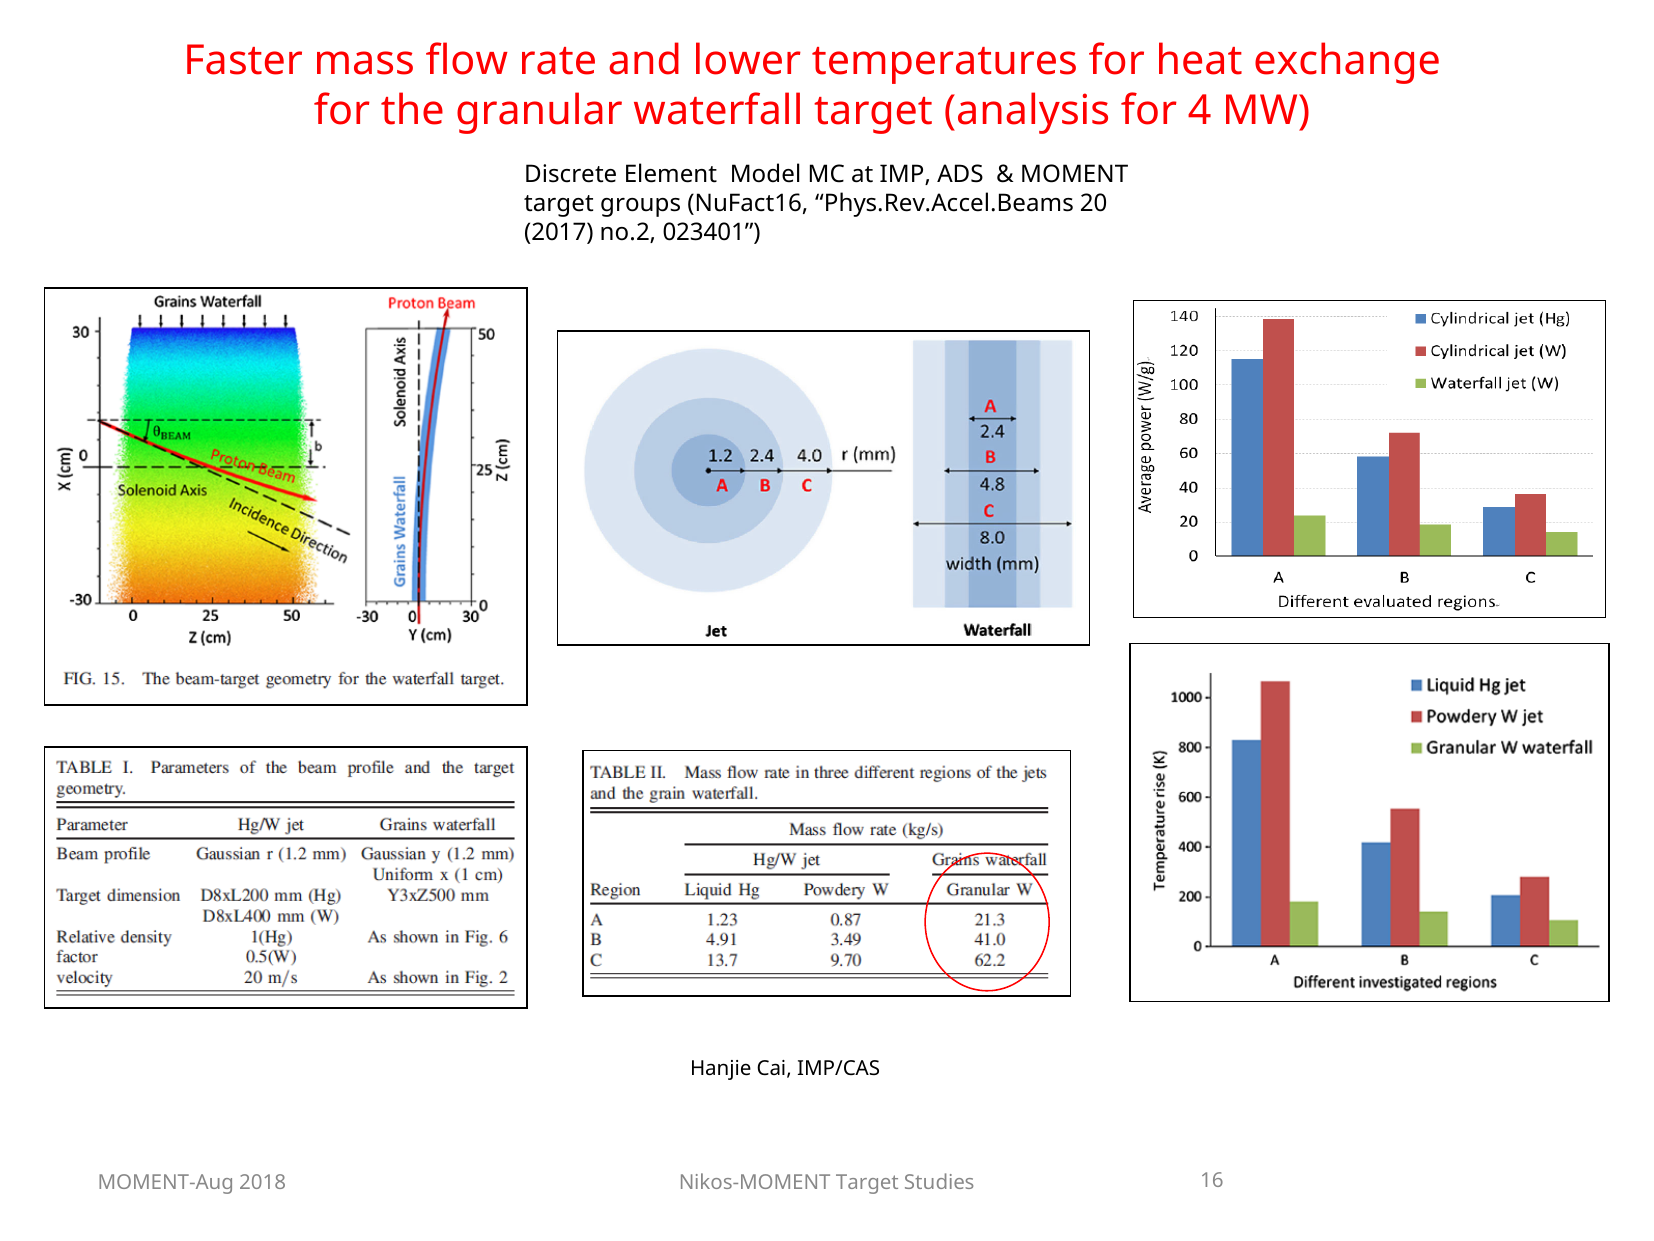

Faster mass flow rate and lower temperatures for heat exchange
for the granular waterfall target (analysis for 4 MW)
Discrete Element Model MC at IMP, ADS & MOMENT target groups (NuFact16, “Phys.Rev.Accel.Beams 20 (2017) no.2, 023401”)
Hanjie Cai, IMP/CAS
MOMENT-Aug 2018
Nikos-MOMENT Target Studies